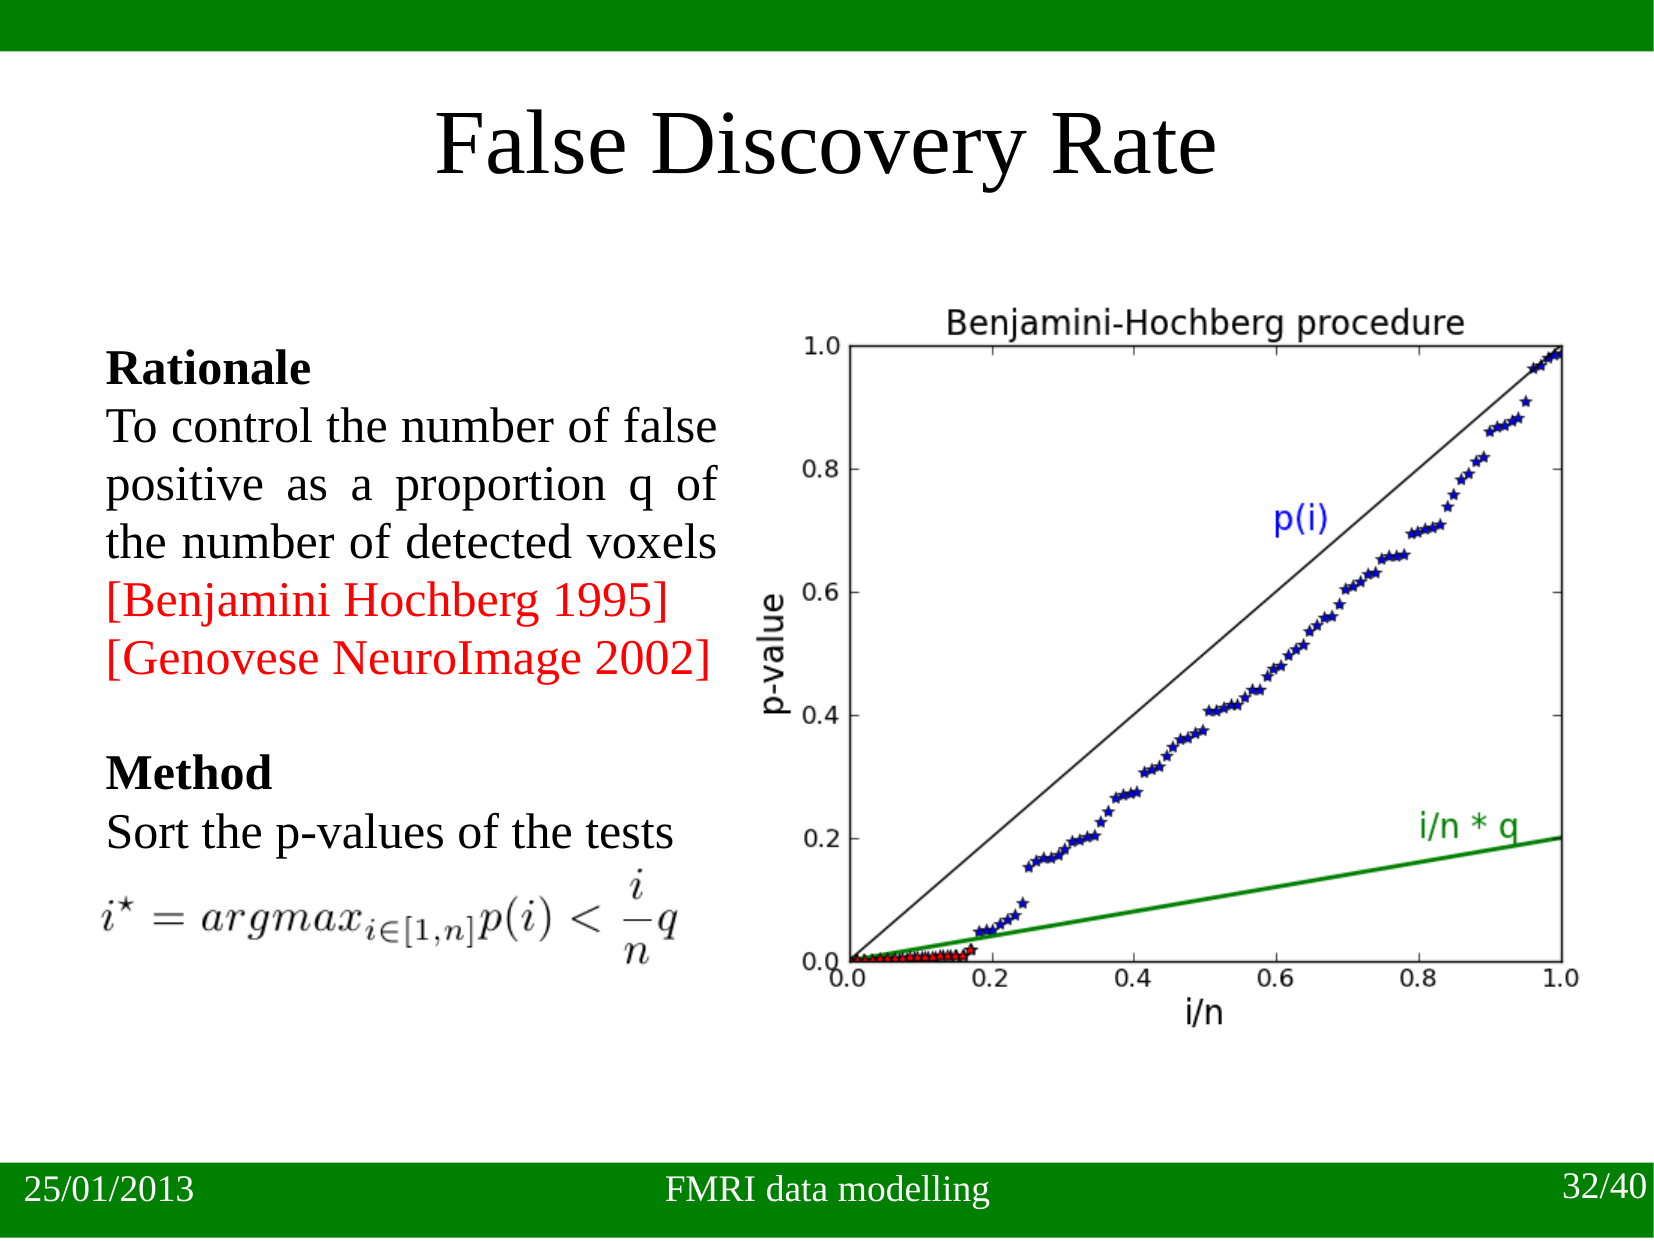

# False Discovery Rate
Rationale
To control the number of false positive as a proportion q of the number of detected voxels
[Benjamini Hochberg 1995]
[Genovese NeuroImage 2002]
Method
Sort the p-values of the tests
32